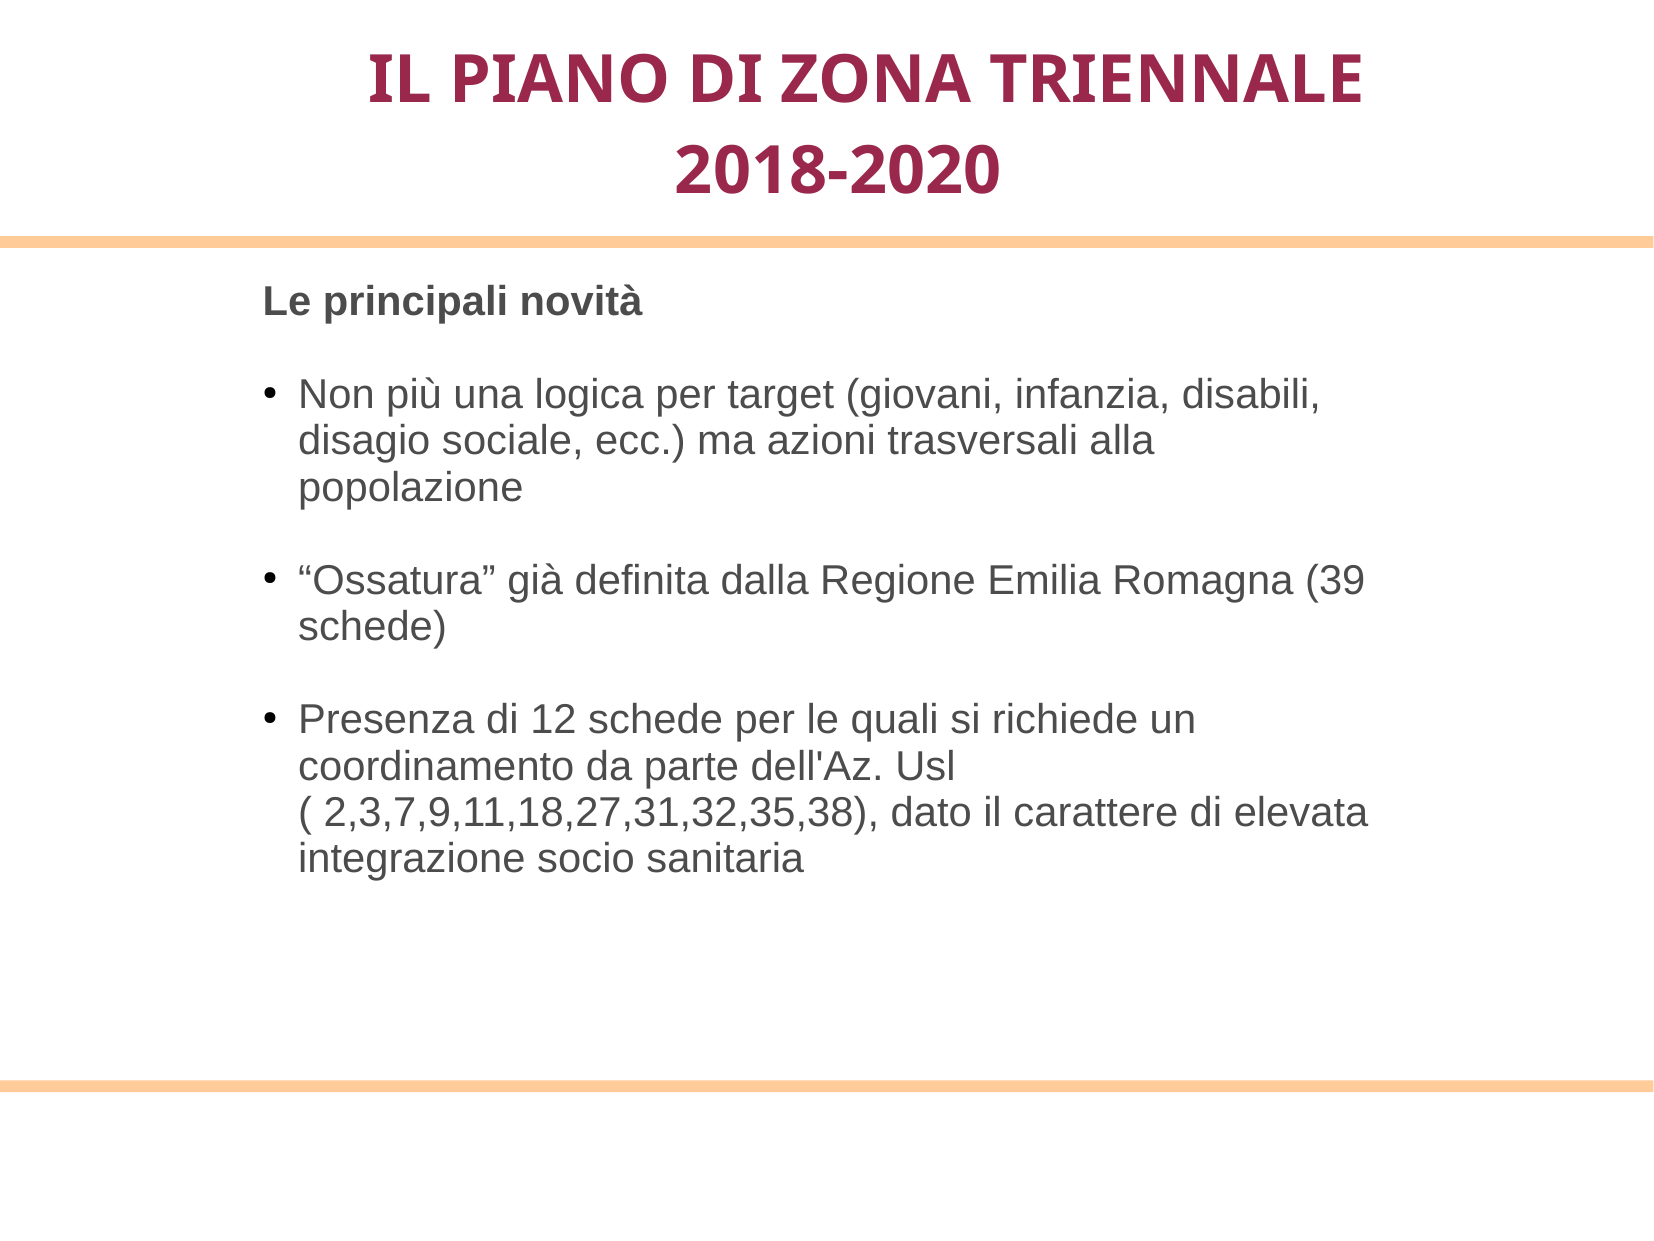

IL PIANO DI ZONA TRIENNALE
2018-2020
Le principali novità
Non più una logica per target (giovani, infanzia, disabili, disagio sociale, ecc.) ma azioni trasversali alla popolazione
“Ossatura” già definita dalla Regione Emilia Romagna (39 schede)
Presenza di 12 schede per le quali si richiede un coordinamento da parte dell'Az. Usl ( 2,3,7,9,11,18,27,31,32,35,38), dato il carattere di elevata integrazione socio sanitaria
#